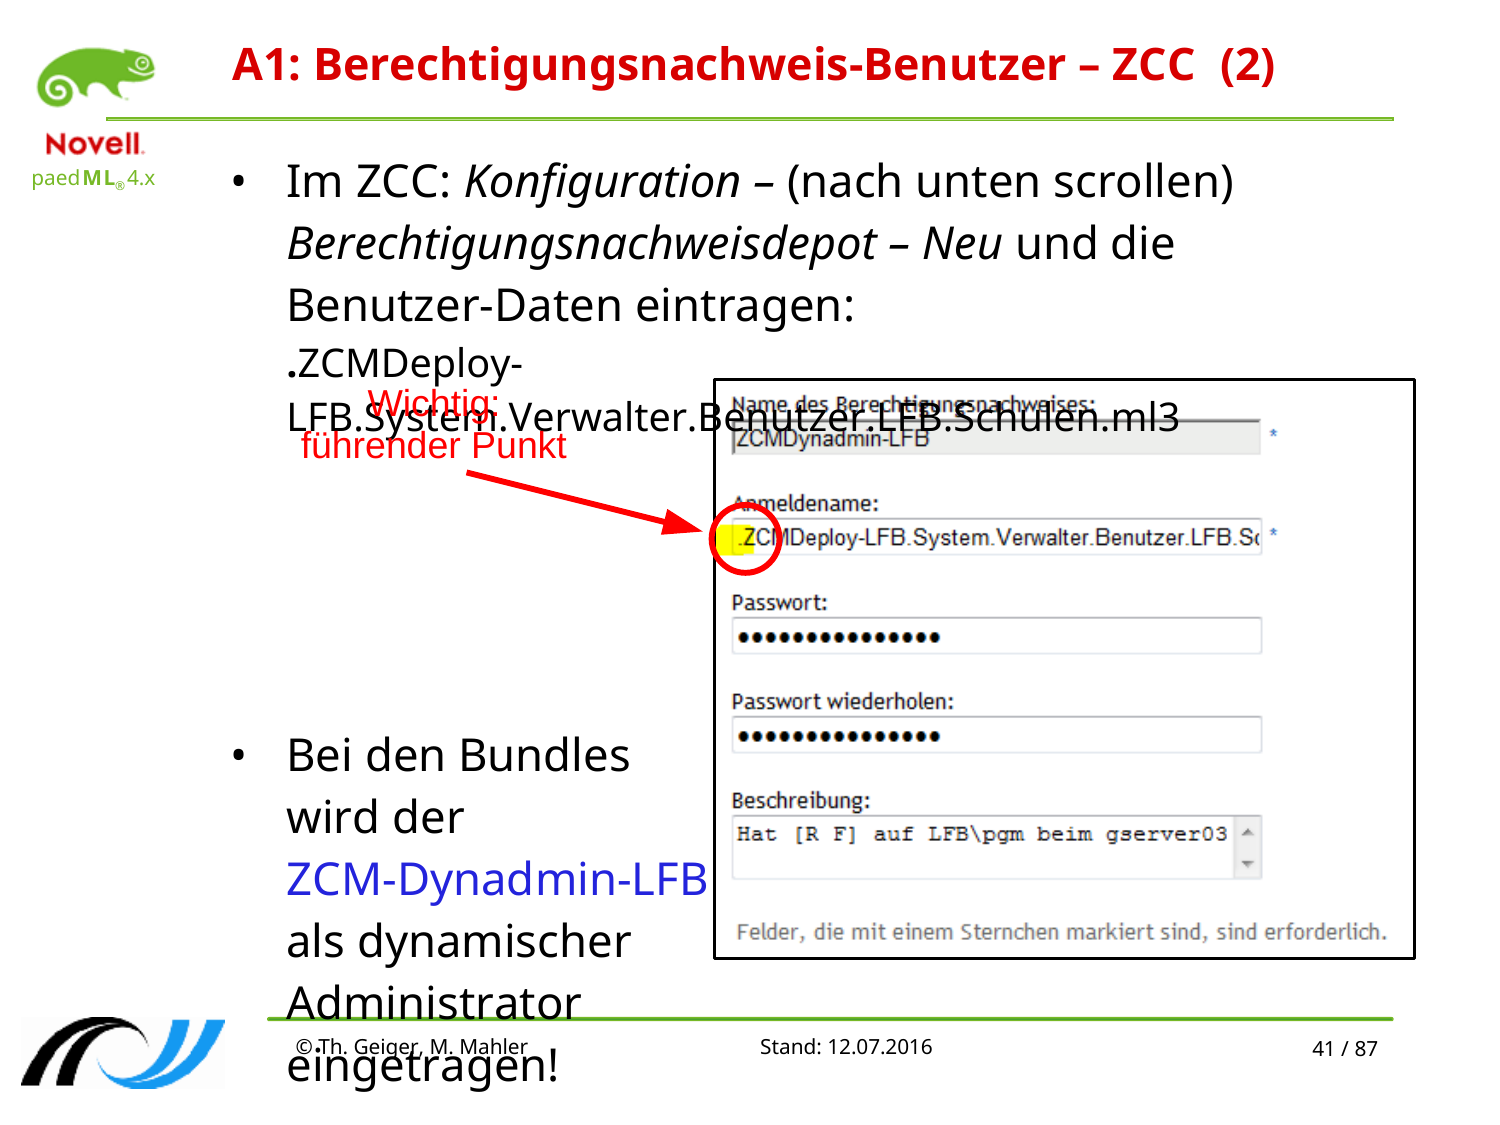

# A1: Berechtigungsnachweis-Benutzer – ZCC (2)
Im ZCC: Konfiguration – (nach unten scrollen) Berechtigungsnachweisdepot – Neu und die
Benutzer-Daten eintragen:
.ZCMDeploy-LFB.System.Verwalter.Benutzer.LFB.Schulen.ml3
Bei den Bundles
wird der
ZCM-Dynadmin-LFB
als dynamischer
Administrator
eingetragen!
Wichtig:
führender Punkt
© Th. Geiger, M. Mahler
12.07.2016
41